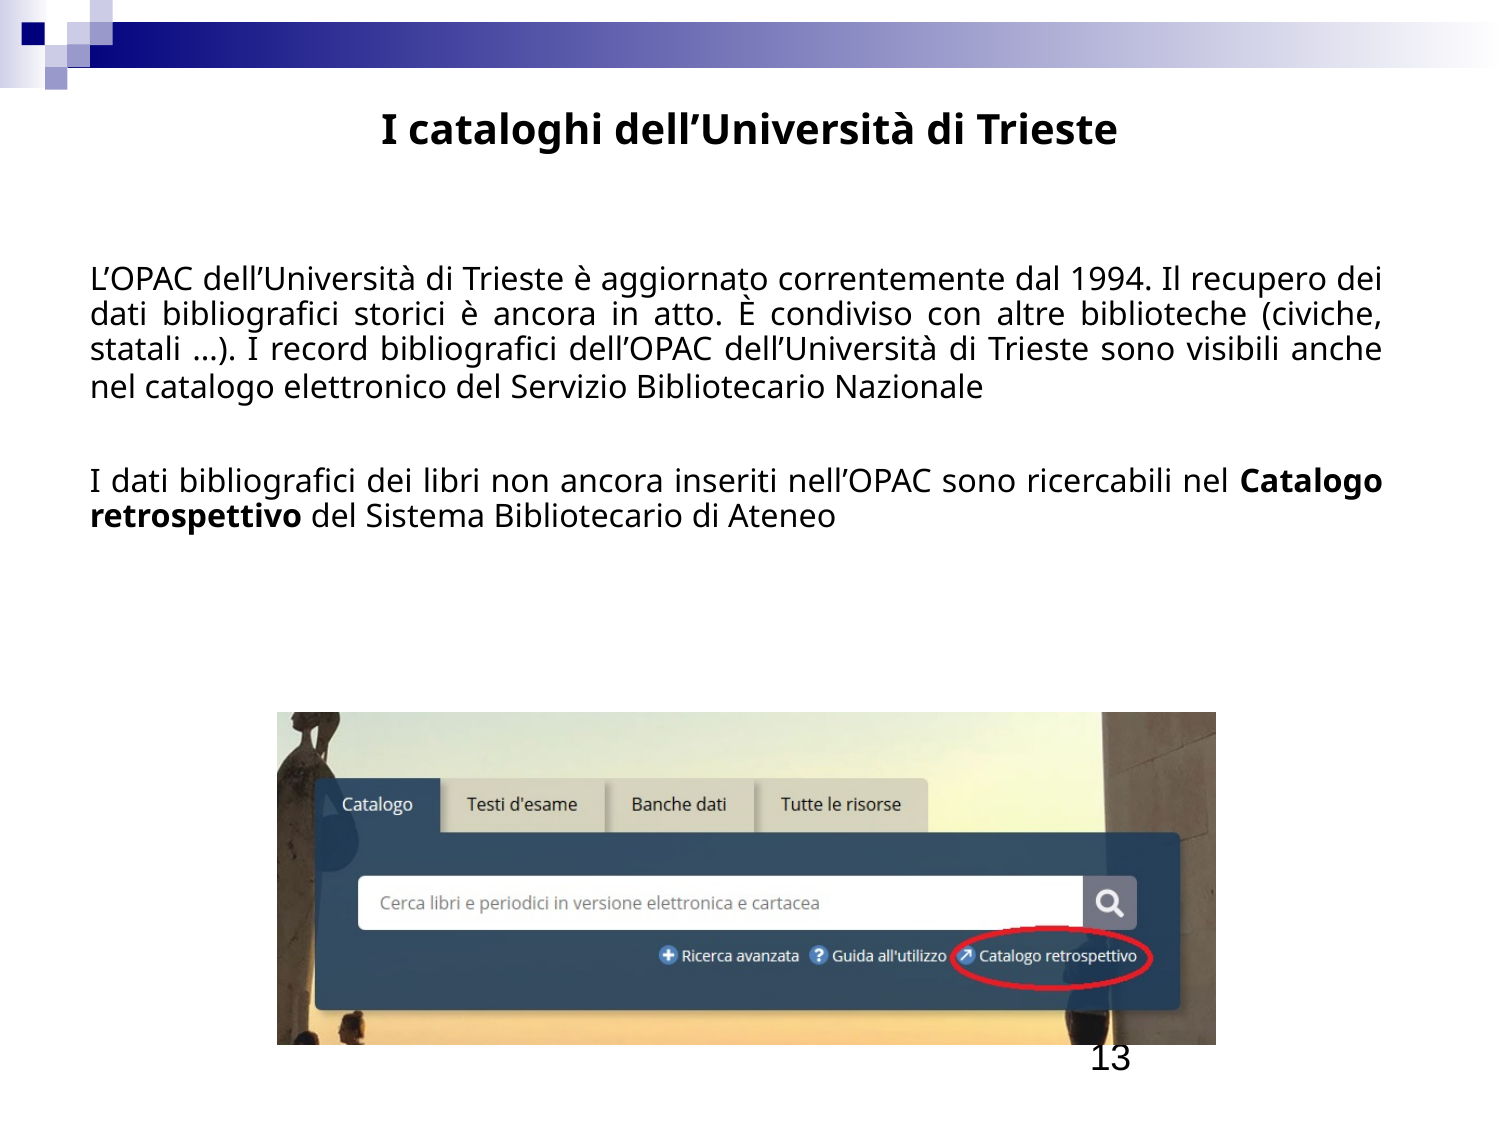

# I cataloghi dell’Università di Trieste
L’OPAC dell’Università di Trieste è aggiornato correntemente dal 1994. Il recupero dei dati bibliografici storici è ancora in atto. È condiviso con altre biblioteche (civiche, statali …). I record bibliografici dell’OPAC dell’Università di Trieste sono visibili anche nel catalogo elettronico del Servizio Bibliotecario Nazionale
I dati bibliografici dei libri non ancora inseriti nell’OPAC sono ricercabili nel Catalogo retrospettivo del Sistema Bibliotecario di Ateneo